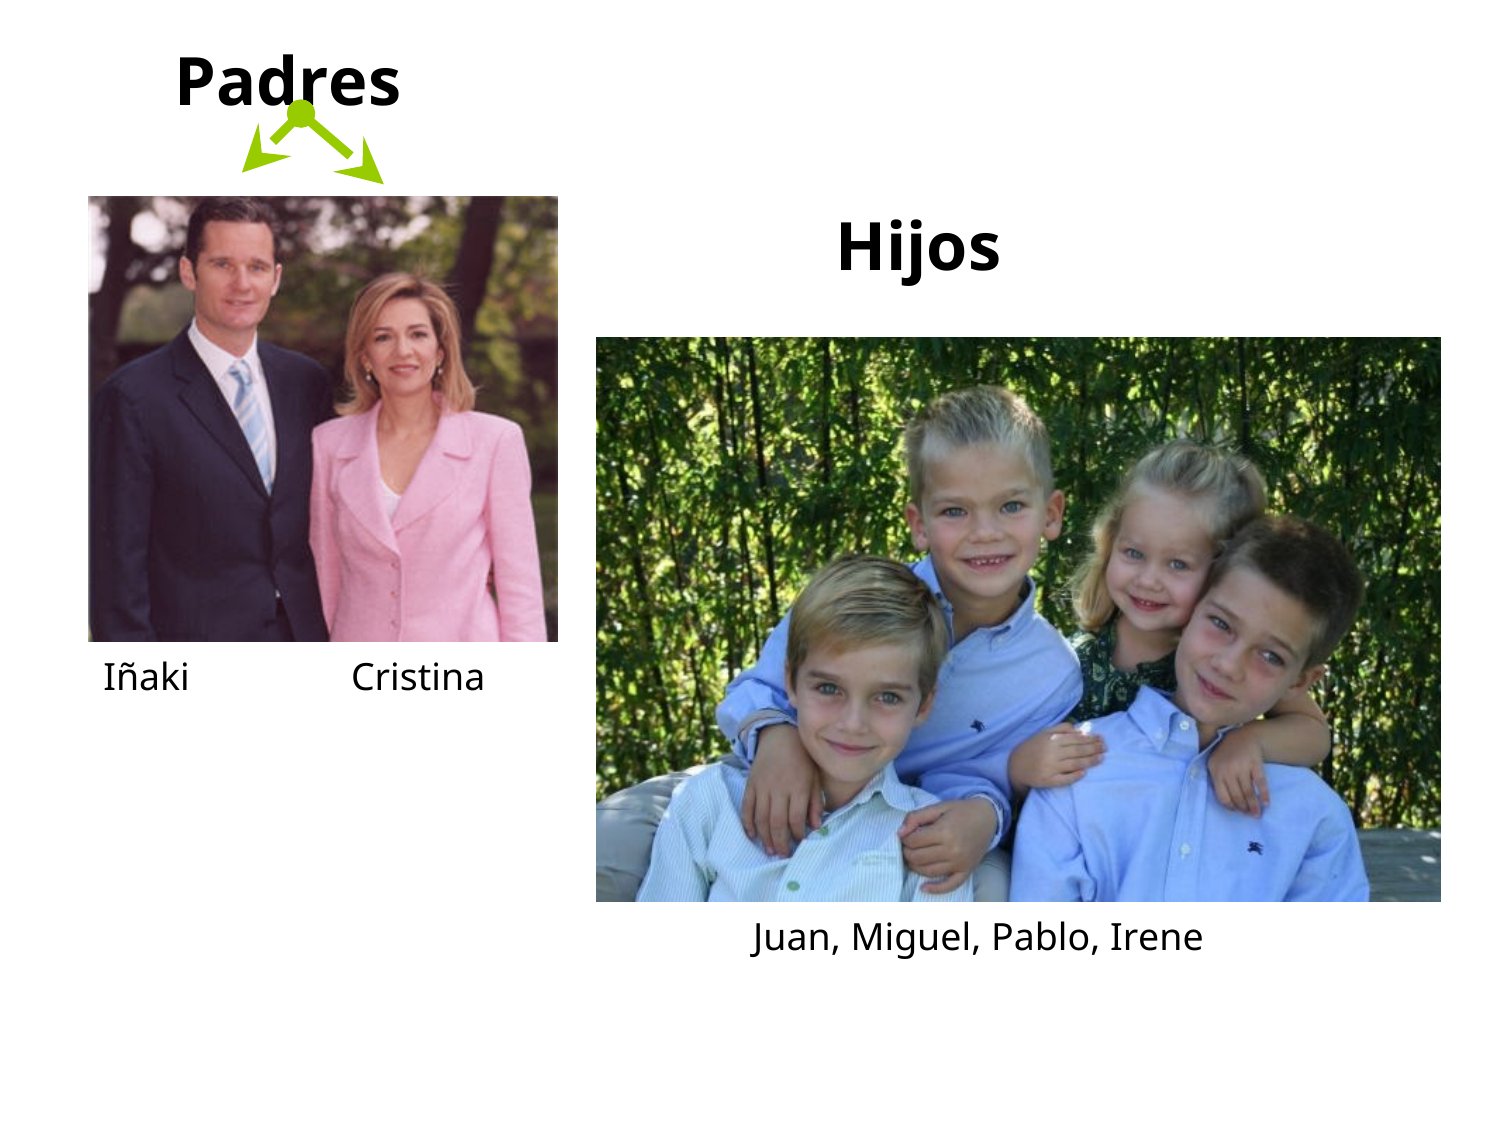

Padres
Hijos
Iñaki
Cristina
Juan, Miguel, Pablo, Irene